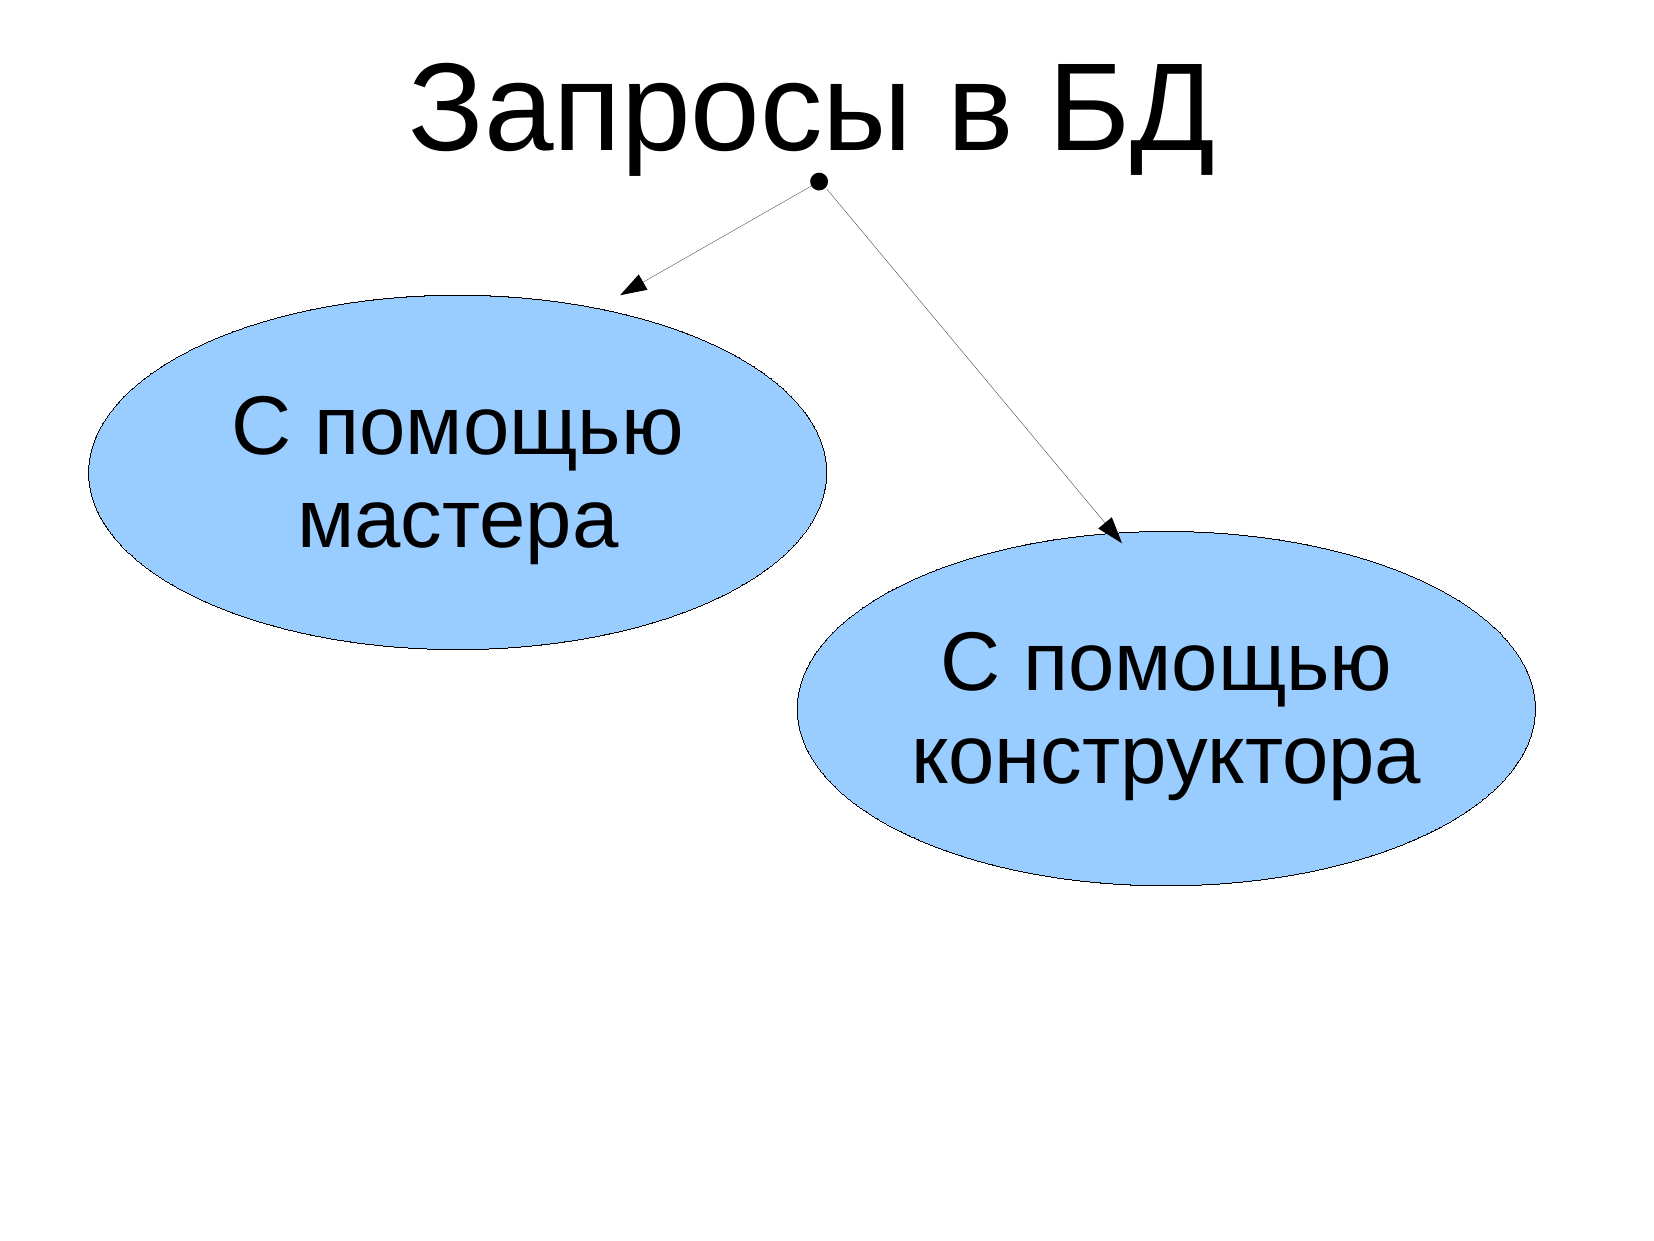

Запросы в БД
С помощью
мастера
С помощью
конструктора